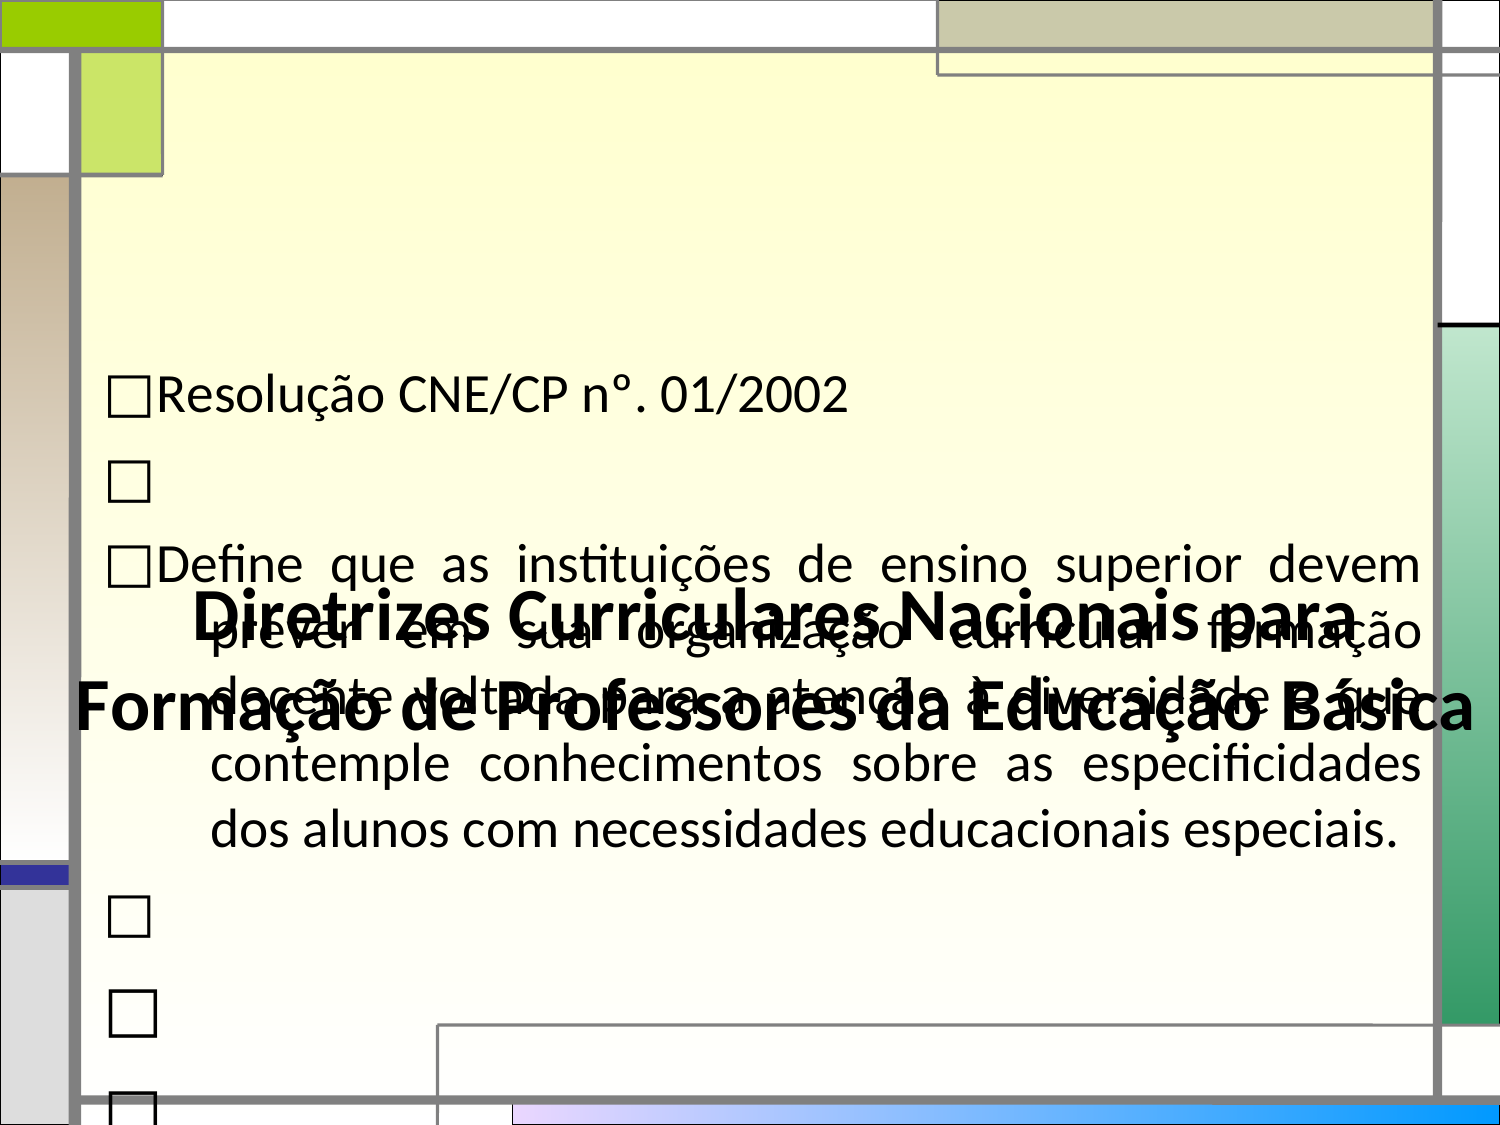

# Diretrizes Curriculares Nacionais para Formação de Professores da Educação Básica
Resolução CNE/CP nº. 01/2002
Define que as instituições de ensino superior devem prever em sua organização curricular formação docente voltada para a atenção à diversidade e que contemple conhecimentos sobre as especificidades dos alunos com necessidades educacionais especiais.